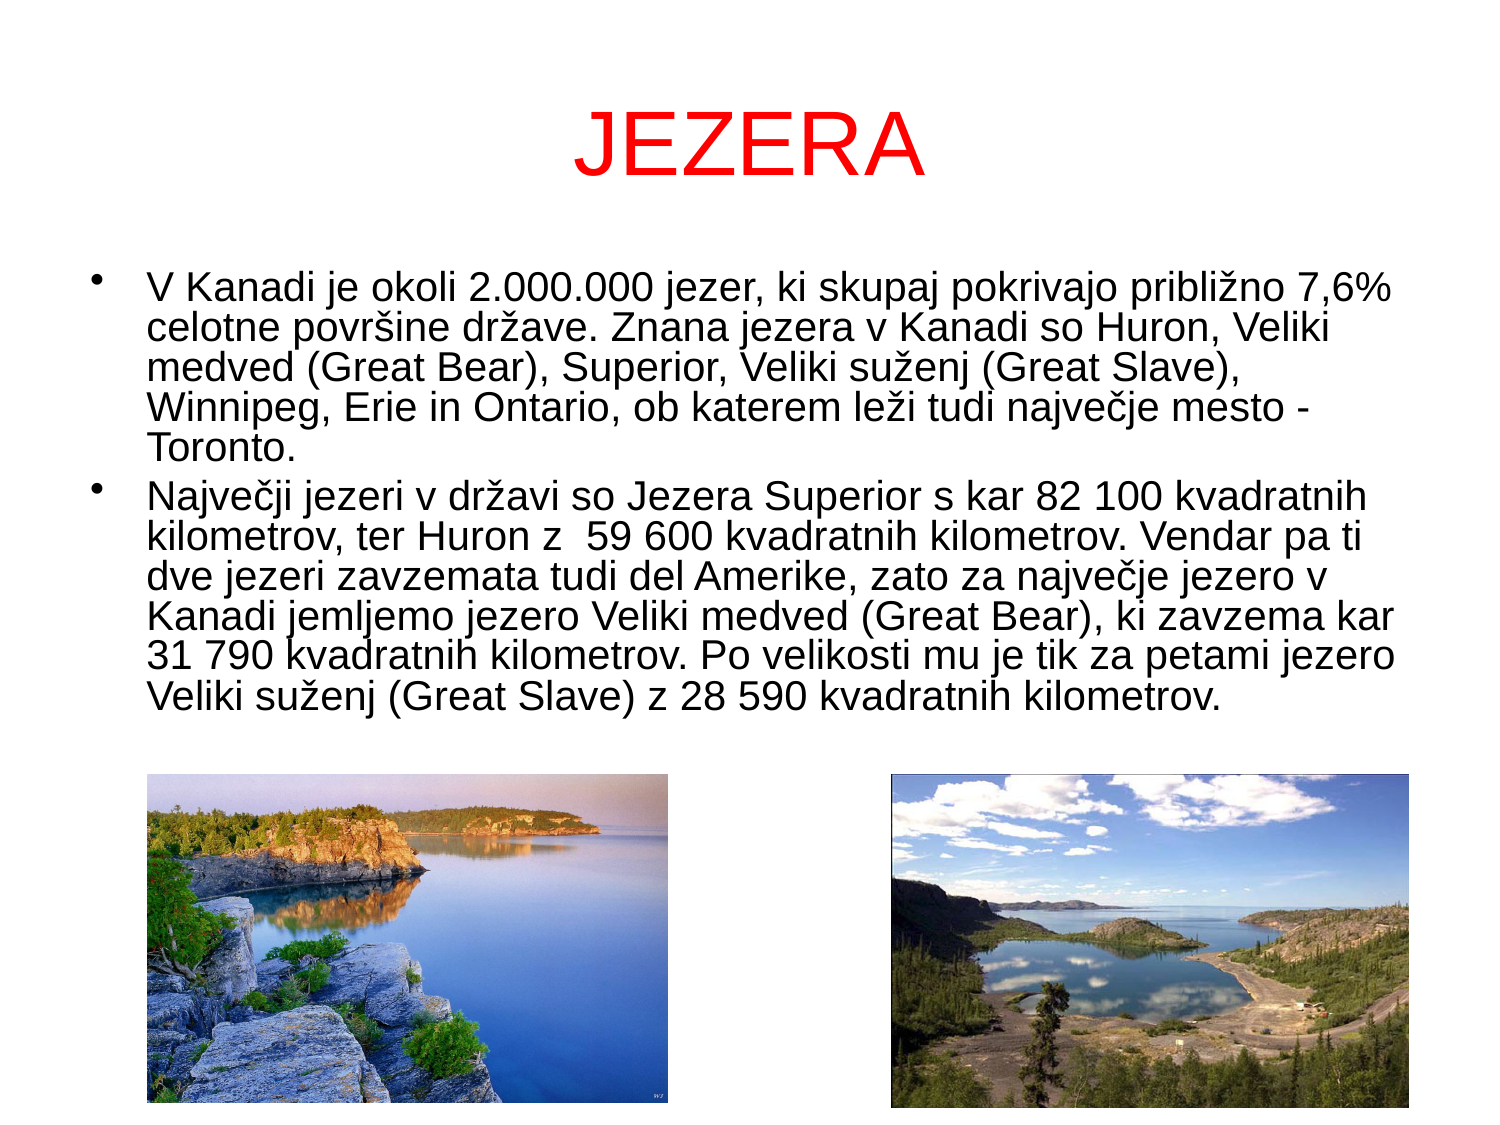

# JEZERA
V Kanadi je okoli 2.000.000 jezer, ki skupaj pokrivajo približno 7,6% celotne površine države. Znana jezera v Kanadi so Huron, Veliki medved (Great Bear), Superior, Veliki suženj (Great Slave), Winnipeg, Erie in Ontario, ob katerem leži tudi največje mesto - Toronto.
Največji jezeri v državi so Jezera Superior s kar 82 100 kvadratnih kilometrov, ter Huron z 59 600 kvadratnih kilometrov. Vendar pa ti dve jezeri zavzemata tudi del Amerike, zato za največje jezero v Kanadi jemljemo jezero Veliki medved (Great Bear), ki zavzema kar 31 790 kvadratnih kilometrov. Po velikosti mu je tik za petami jezero Veliki suženj (Great Slave) z 28 590 kvadratnih kilometrov.